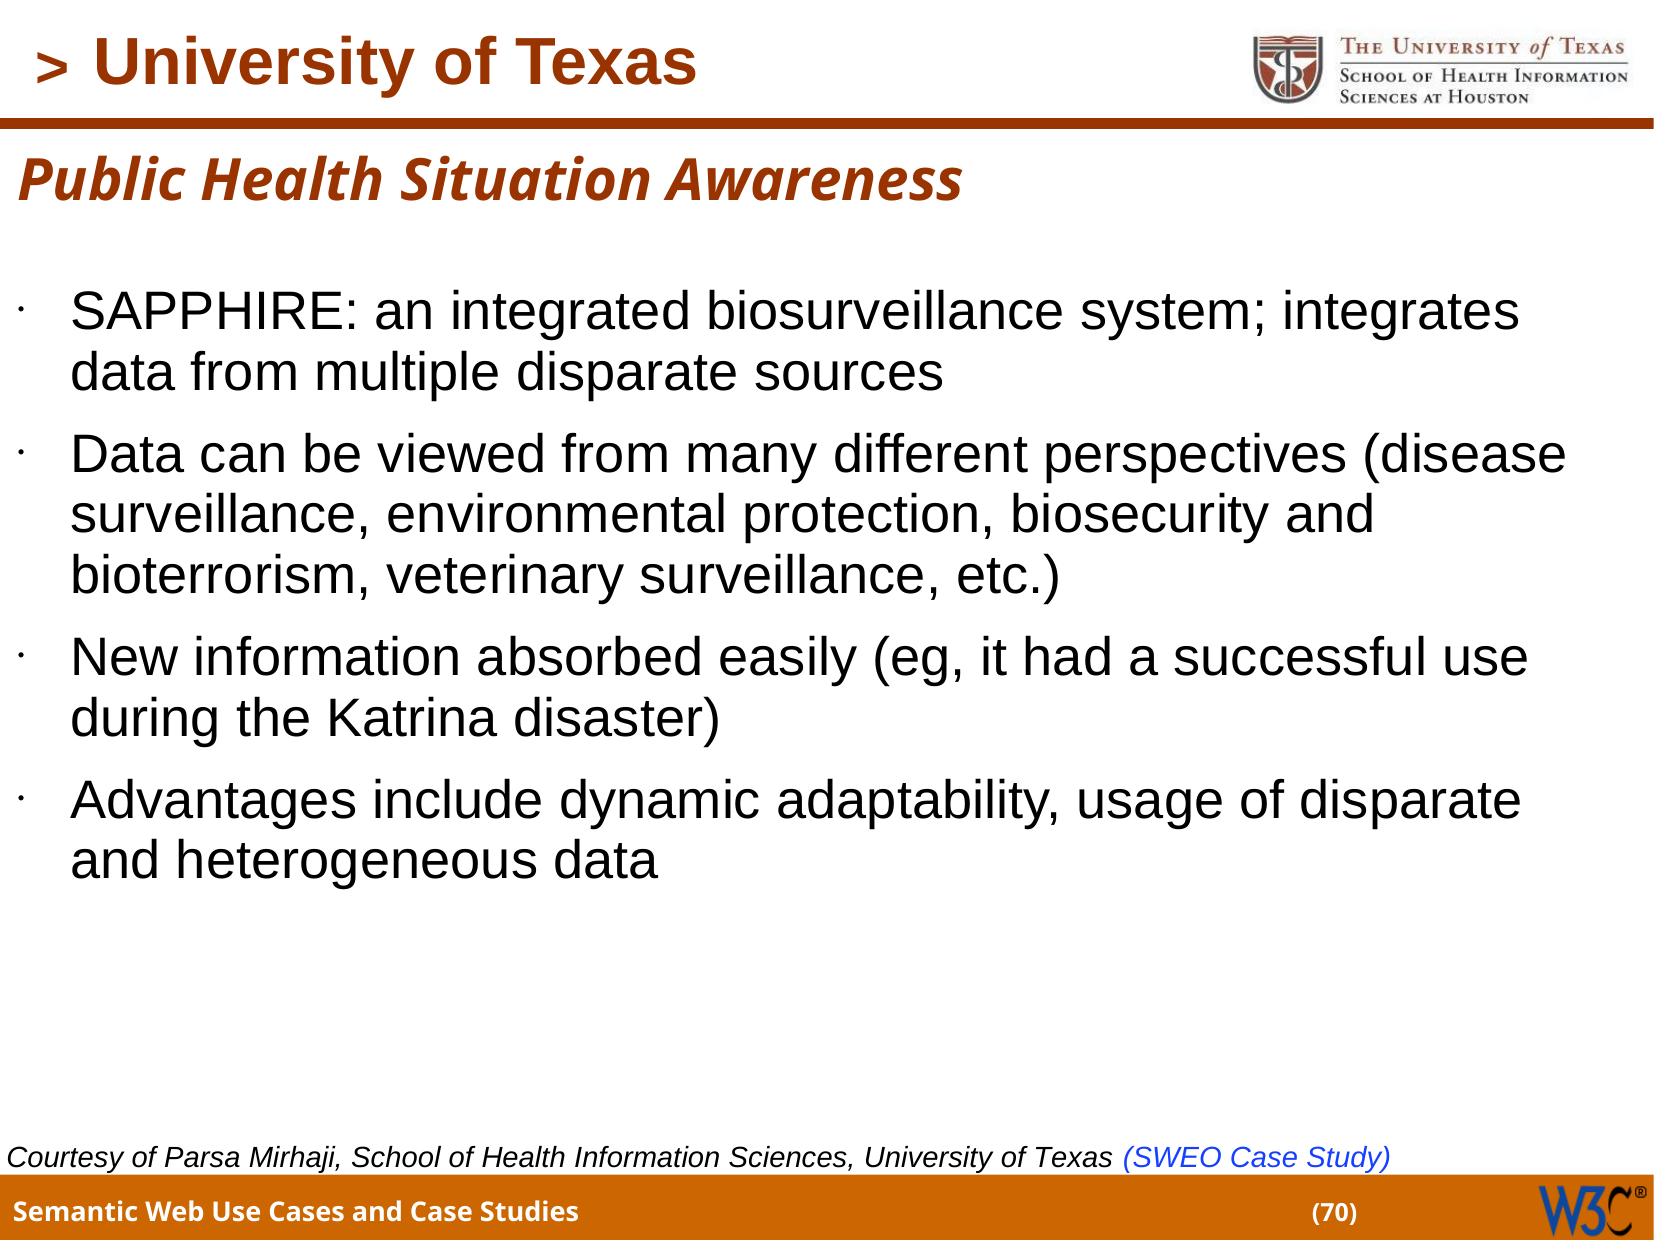

# University of Texas
Public Health Situation Awareness
SAPPHIRE: an integrated biosurveillance system; integrates data from multiple disparate sources
Data can be viewed from many different perspectives (disease surveillance, environmental protection, biosecurity and bioterrorism, veterinary surveillance, etc.)
New information absorbed easily (eg, it had a successful use during the Katrina disaster)
Advantages include dynamic adaptability, usage of disparate and heterogeneous data
Courtesy of Parsa Mirhaji, School of Health Information Sciences, University of Texas (SWEO Case Study)